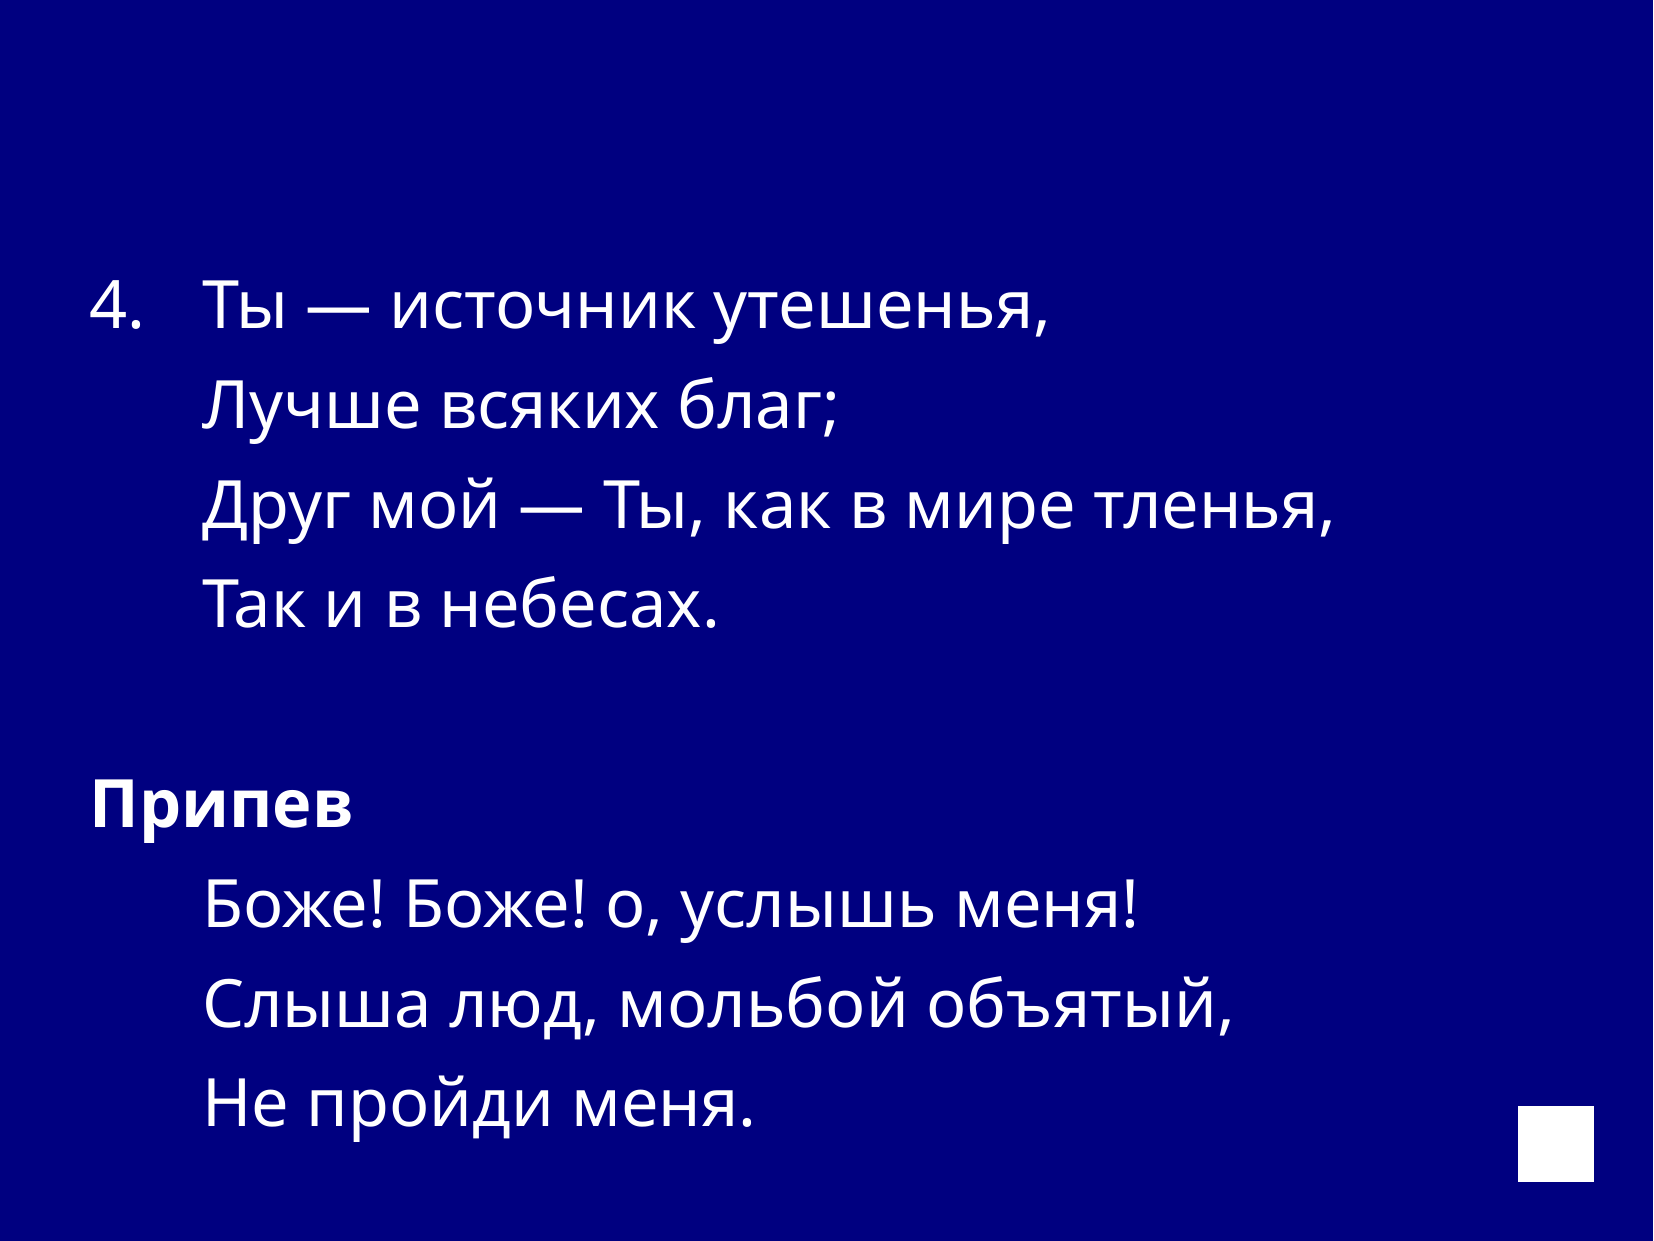

4.	Ты — источник утешенья,
	Лучше всяких благ;
	Друг мой — Ты, как в мире тленья,
	Так и в небесах.
Припев
	Боже! Боже! о, услышь меня!
	Слыша люд, мольбой объятый,
	Не пройди меня.